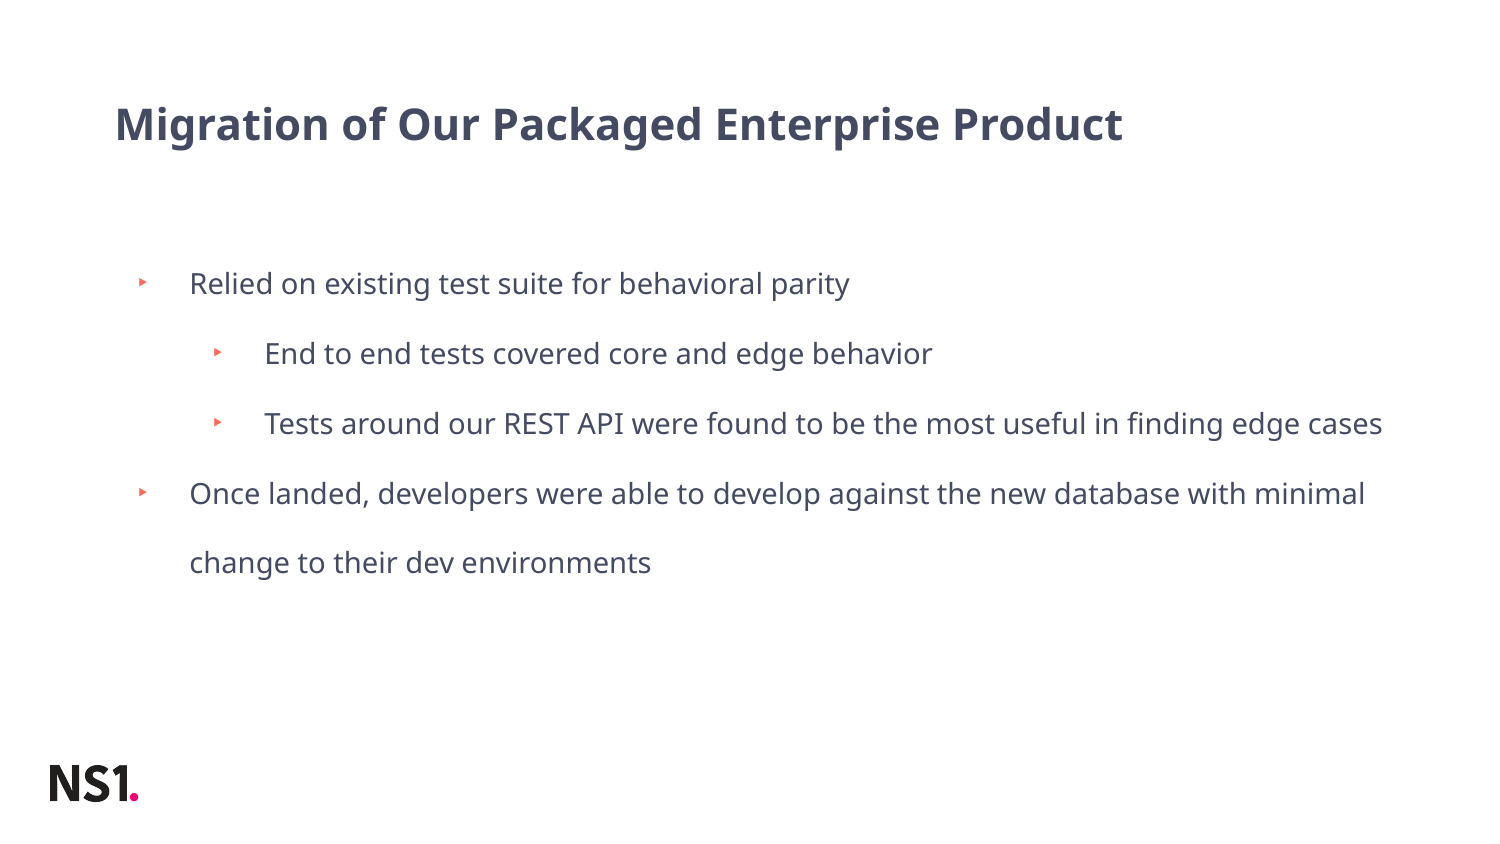

# Migration of Our Packaged Enterprise Product
Relied on existing test suite for behavioral parity
End to end tests covered core and edge behavior
Tests around our REST API were found to be the most useful in finding edge cases
Once landed, developers were able to develop against the new database with minimal change to their dev environments